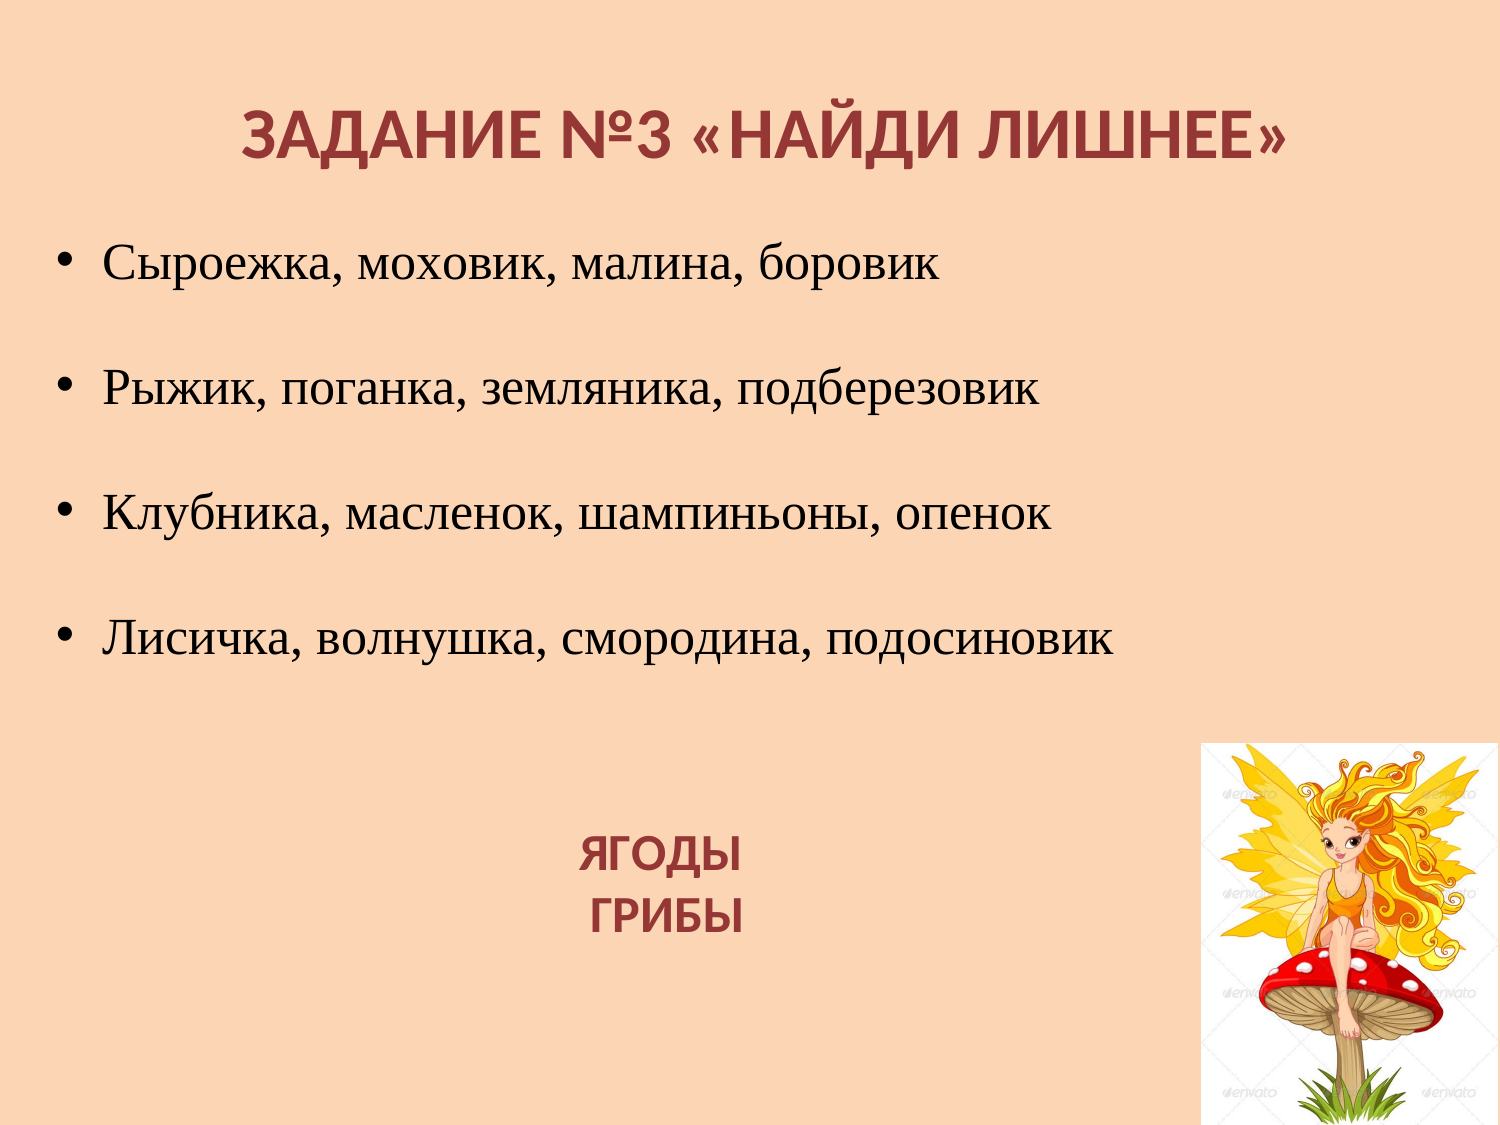

ЗАДАНИЕ №3 «НАЙДИ ЛИШНЕЕ»
Сыроежка, моховик, малина, боровик
Рыжик, поганка, земляника, подберезовик
Клубника, масленок, шампиньоны, опенок
Лисичка, волнушка, смородина, подосиновик
ЯГОДЫ
ГРИБЫ